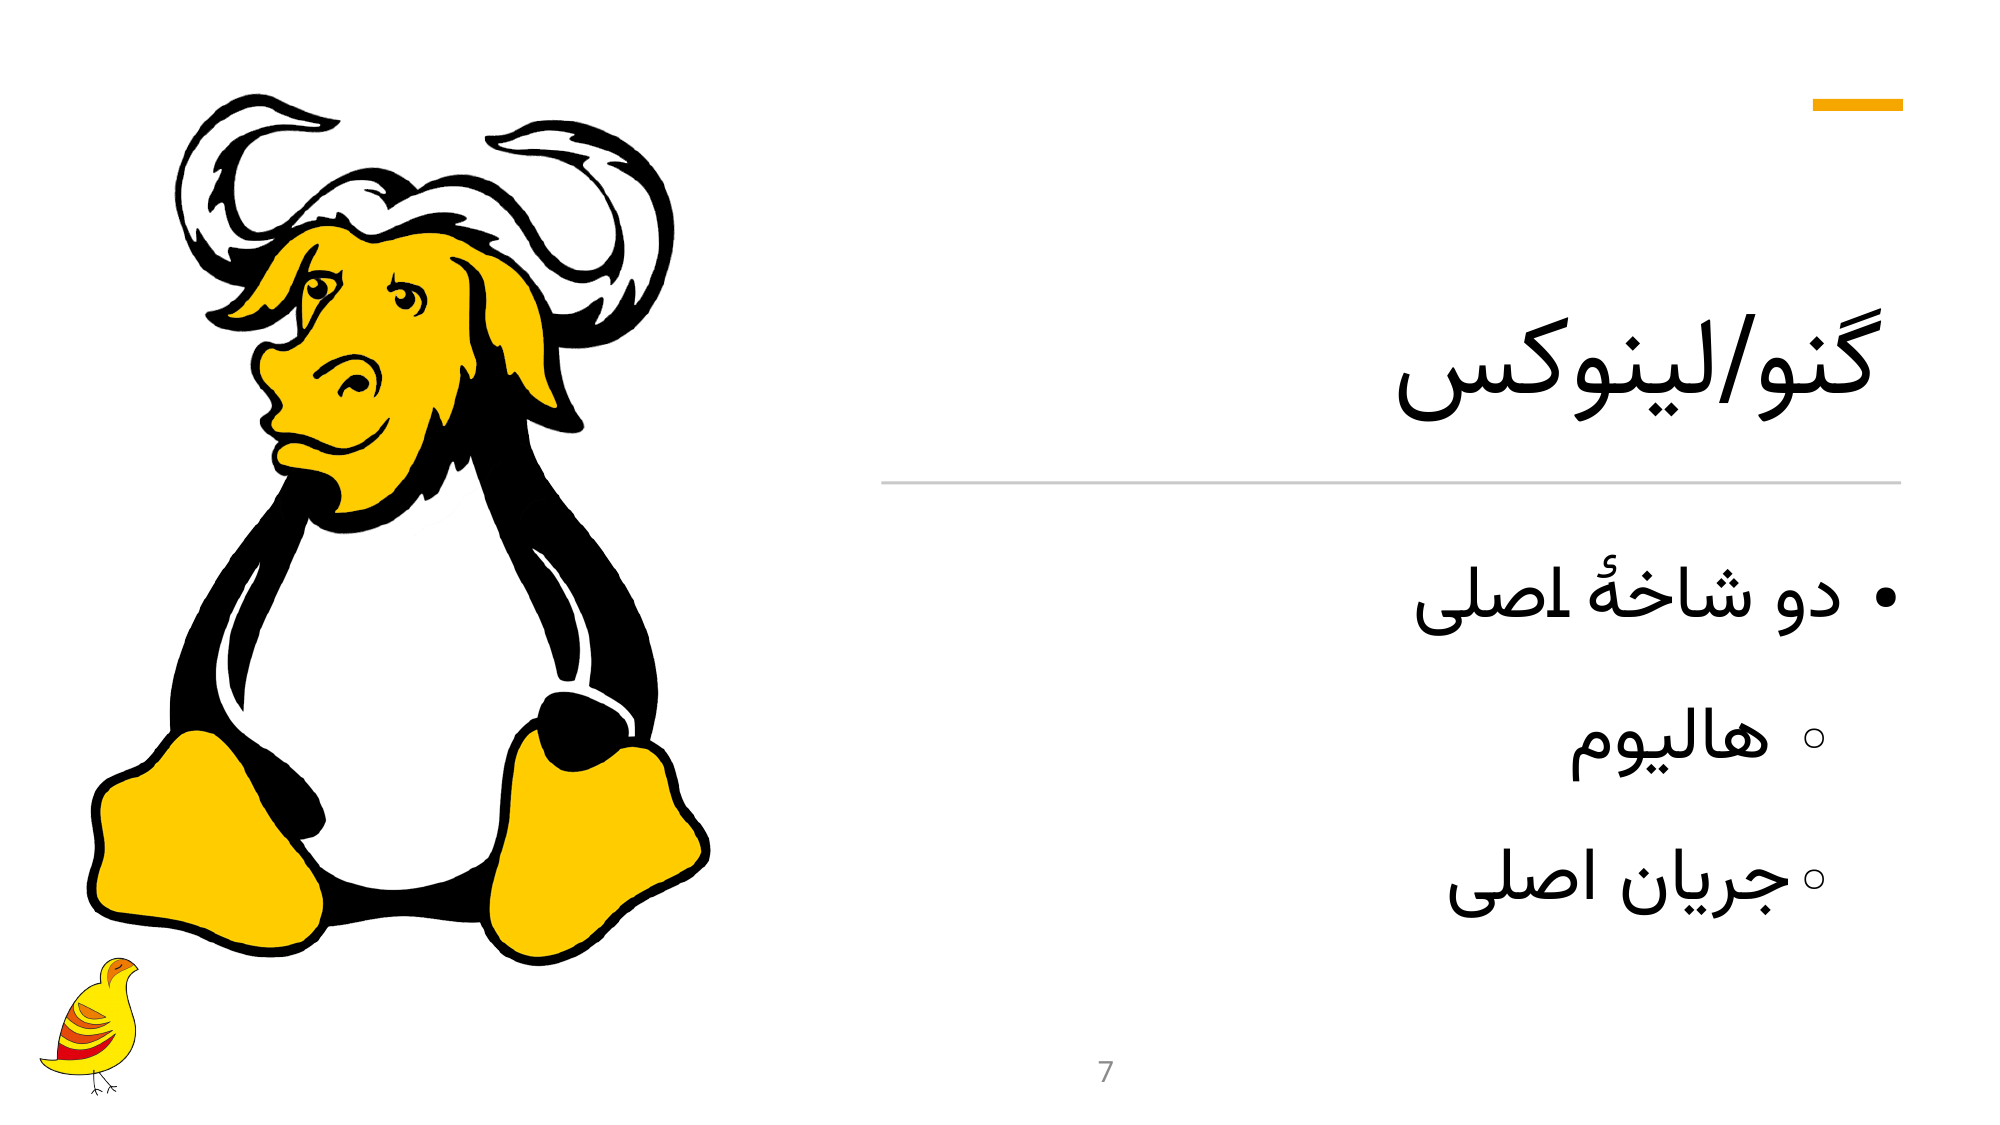

# گنو/لینوکس
 دو شاخهٔ اصلی
 هالیوم
جریان اصلی